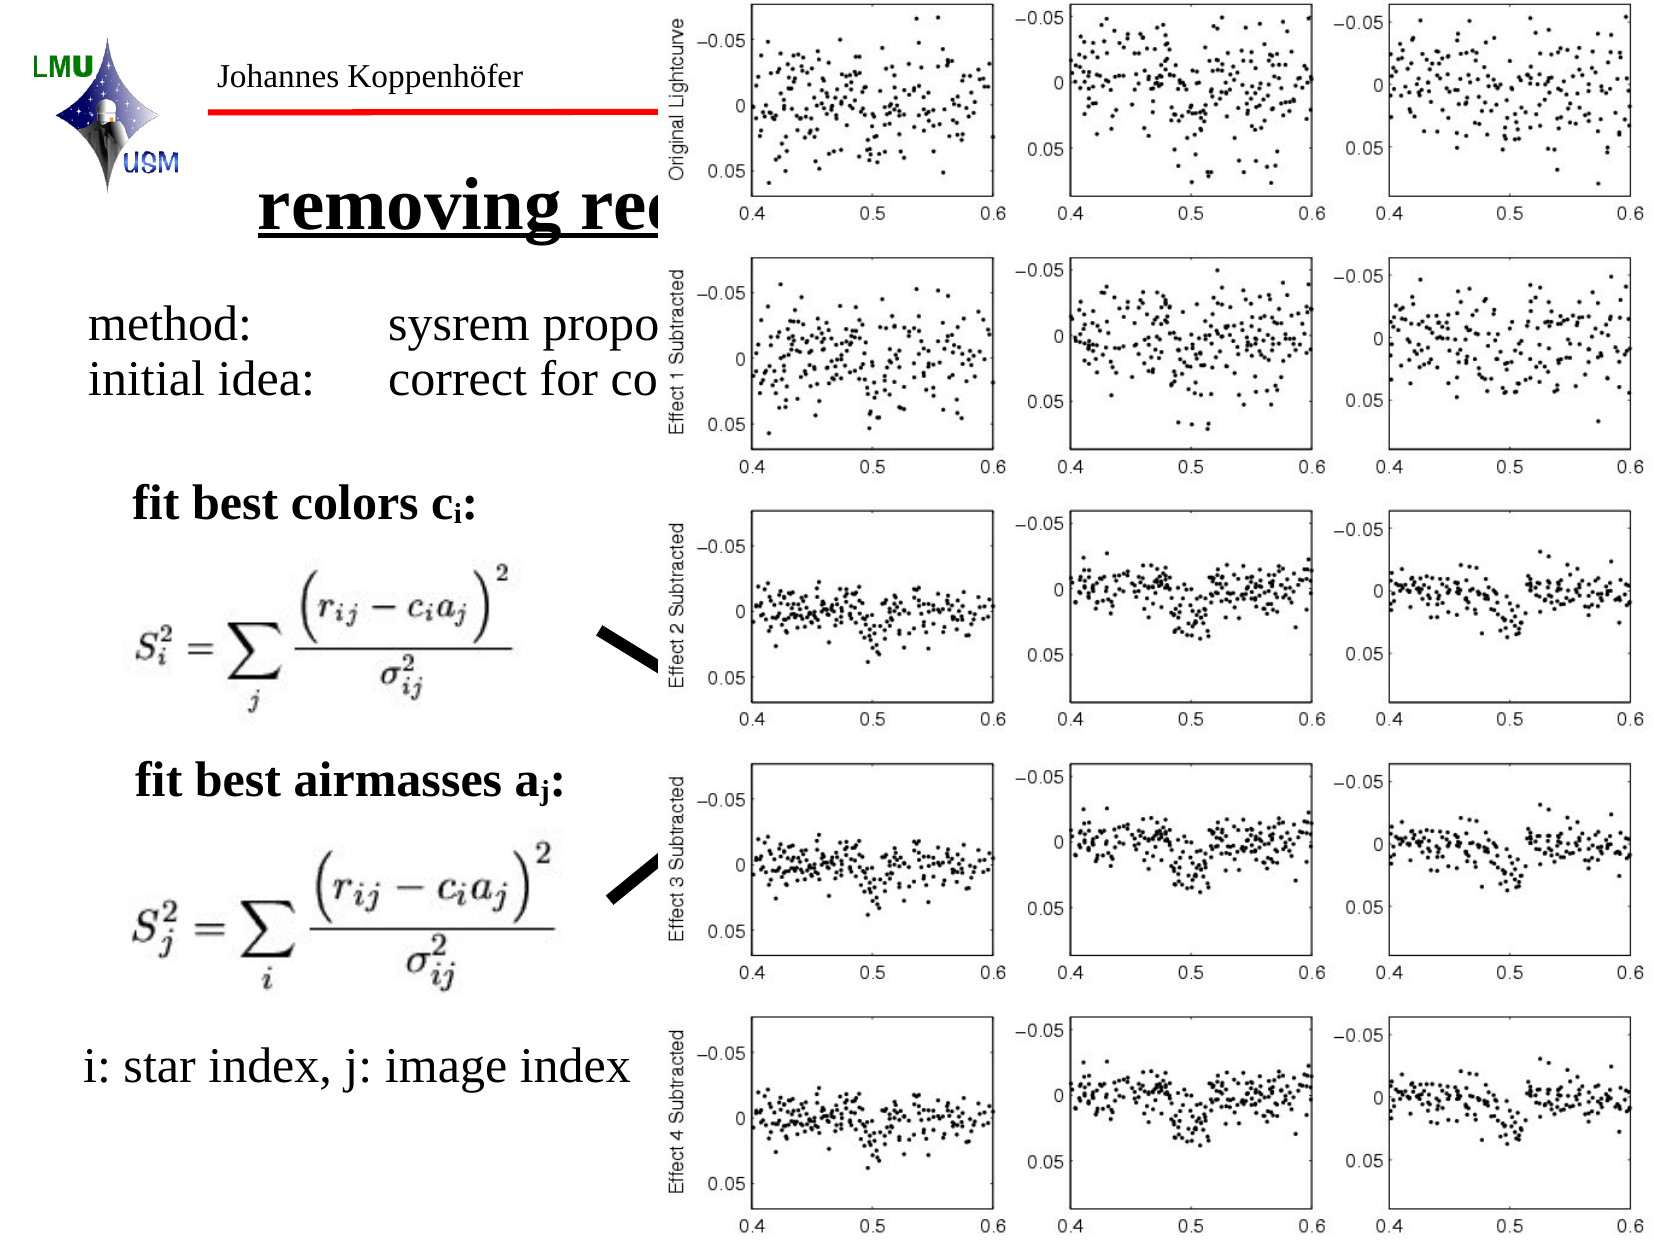

1/36
Johannes Koppenhöfer
AIU Jena 28.11.2007
removing red noise:
method: 		sysrem proposed by Tamuz et al. (2006)
initial idea:	correct for color-dependent extinction
fit best colors ci:
fit best airmasses aj:
i: star index, j: image index